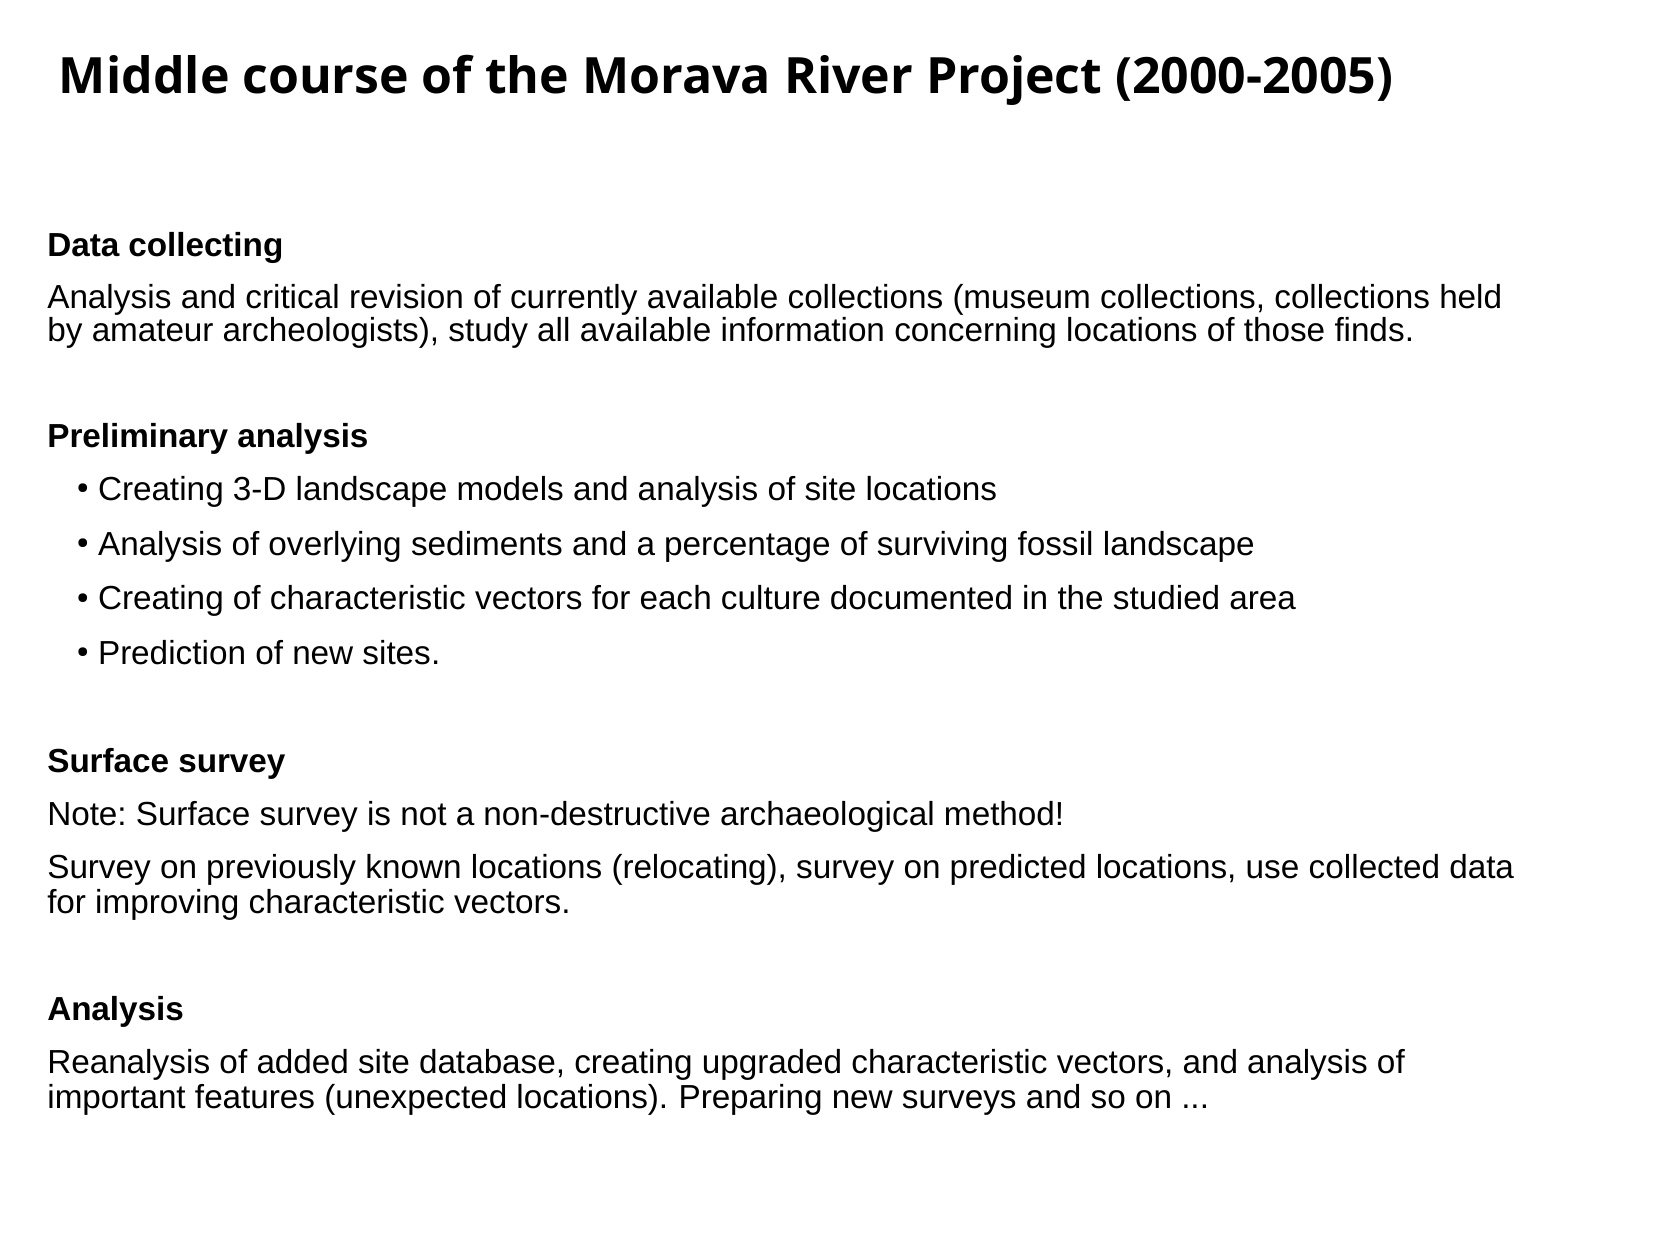

# Middle course of the Morava River Project (2000-2005)
Data collecting
Analysis and critical revision of currently available collections (museum collections, collections held by amateur archeologists), study all available information concerning locations of those finds.
Preliminary analysis
 Creating 3-D landscape models and analysis of site locations
 Analysis of overlying sediments and a percentage of surviving fossil landscape
 Creating of characteristic vectors for each culture documented in the studied area
 Prediction of new sites.
Surface survey
Note: Surface survey is not a non-destructive archaeological method!
Survey on previously known locations (relocating), survey on predicted locations, use collected data for improving characteristic vectors.
Analysis
Reanalysis of added site database, creating upgraded characteristic vectors, and analysis of important features (unexpected locations).‏ Preparing new surveys and so on ...